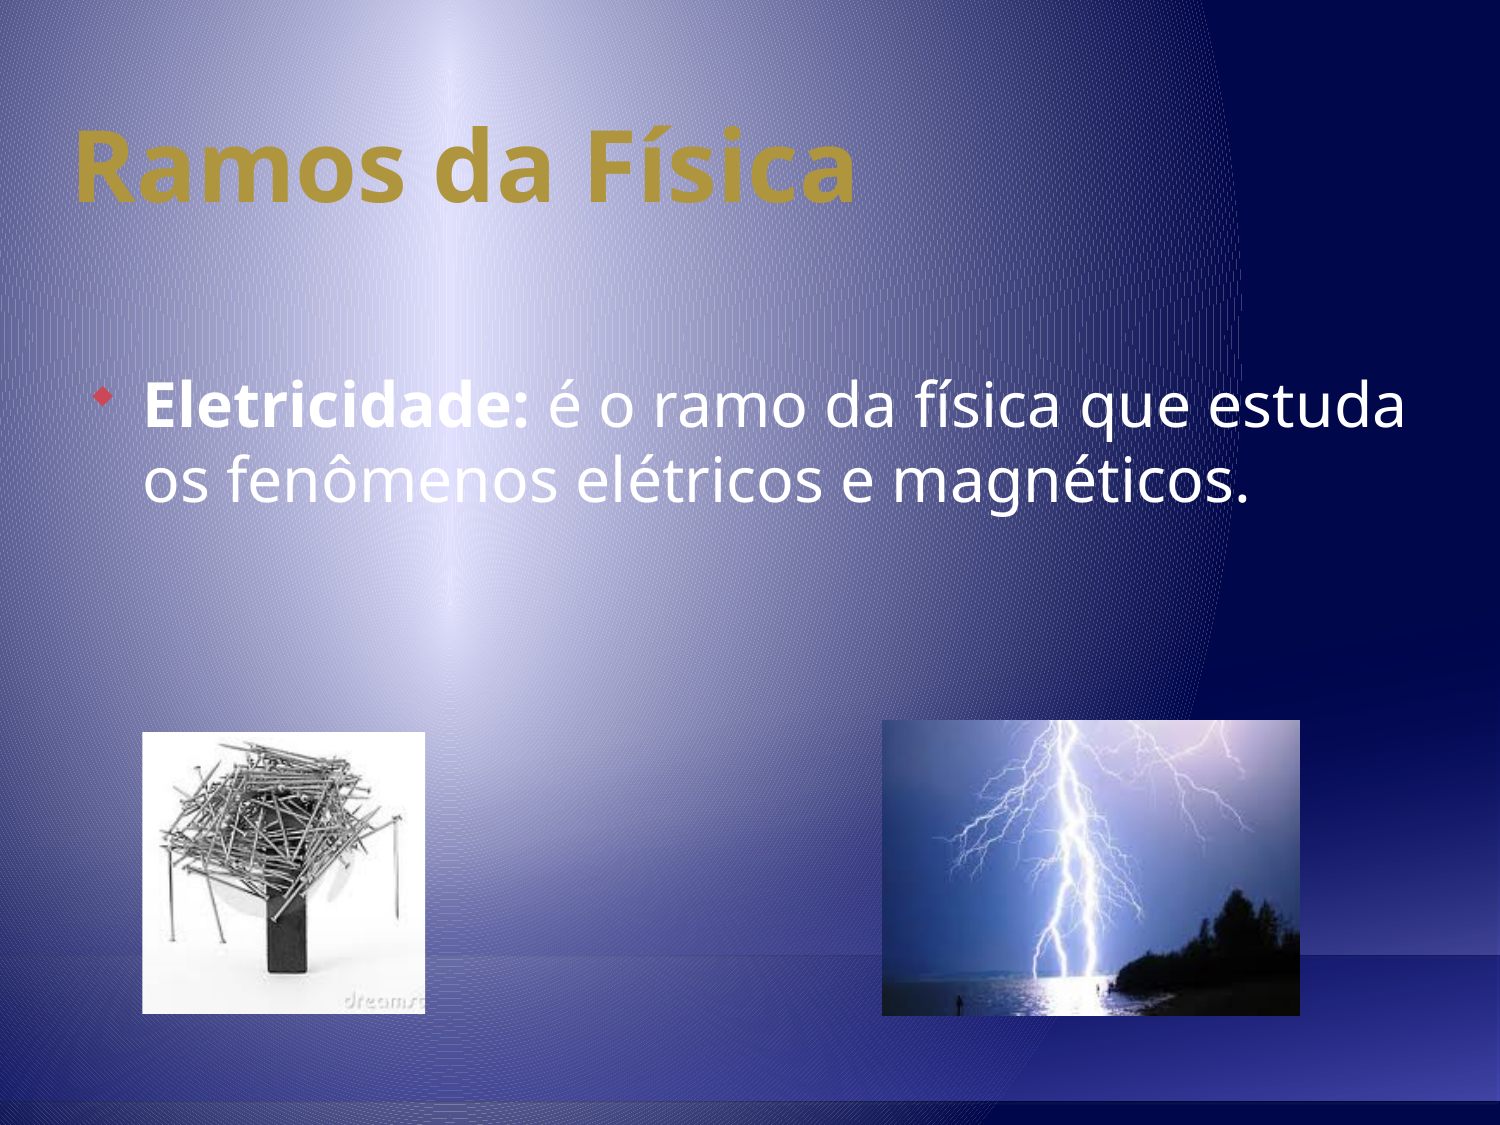

# Ramos da Física
Eletricidade: é o ramo da física que estuda os fenômenos elétricos e magnéticos.